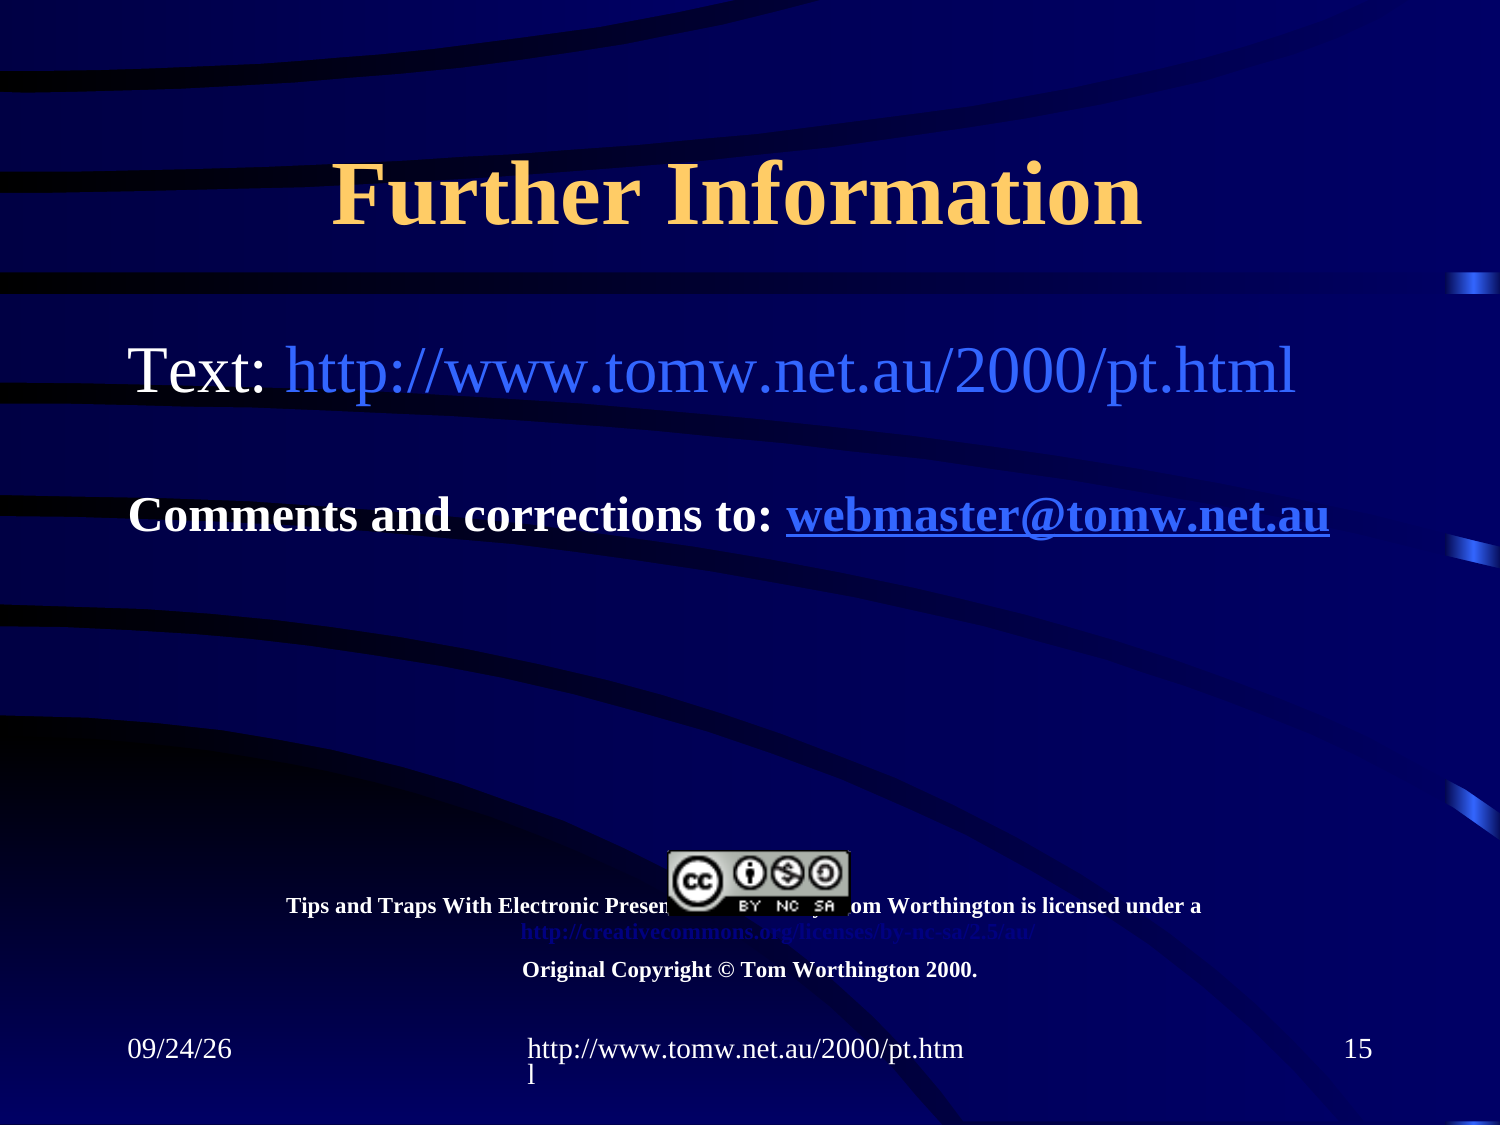

# Further Information
Text: http://www.tomw.net.au/2000/pt.html
Comments and corrections to: webmaster@tomw.net.au
Tips and Traps With Electronic Presentation Tools by Tom Worthington is licensed under a http://creativecommons.org/licenses/by-nc-sa/2.5/au/
Original Copyright © Tom Worthington 2000.
http://www.tomw.net.au/2000/pt.html
15